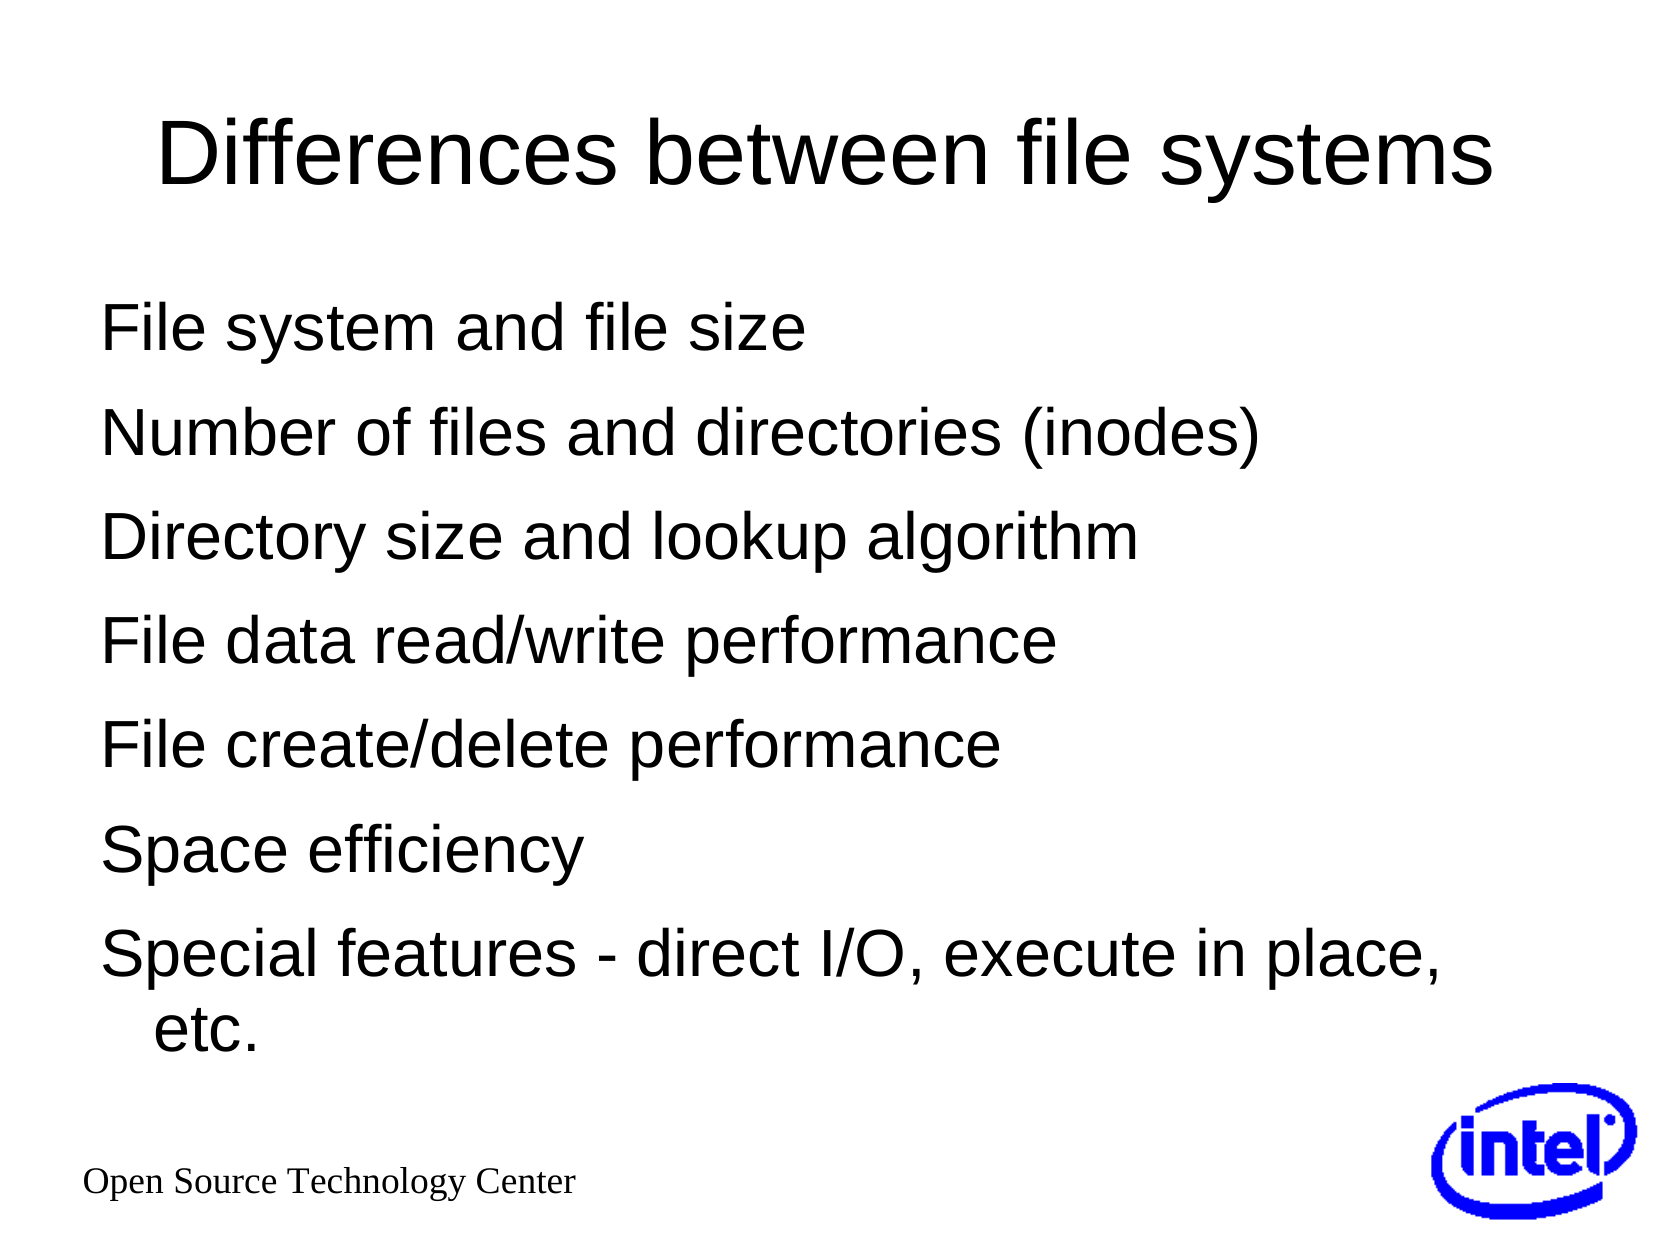

# Differences between file systems
File system and file size
Number of files and directories (inodes)
Directory size and lookup algorithm
File data read/write performance
File create/delete performance
Space efficiency
Special features - direct I/O, execute in place, etc.